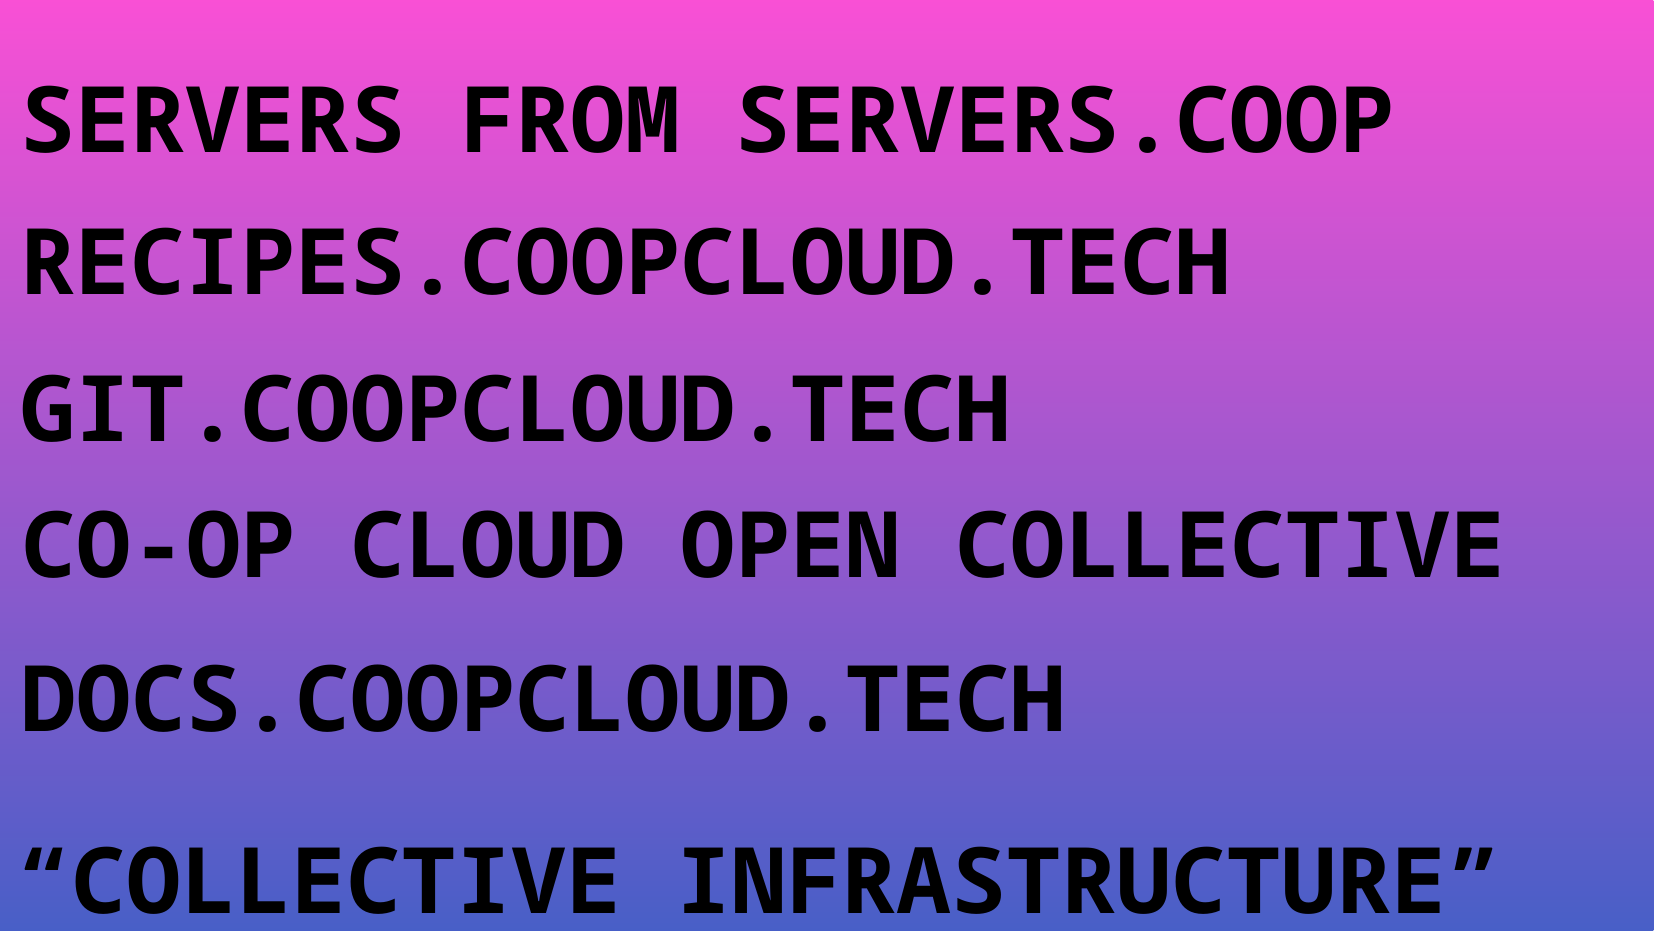

SERVERS FROM SERVERS.COOP
RECIPES.COOPCLOUD.TECH
GIT.COOPCLOUD.TECH
CO-OP CLOUD OPEN COLLECTIVE
DOCS.COOPCLOUD.TECH
“COLLECTIVE INFRASTRUCTURE”